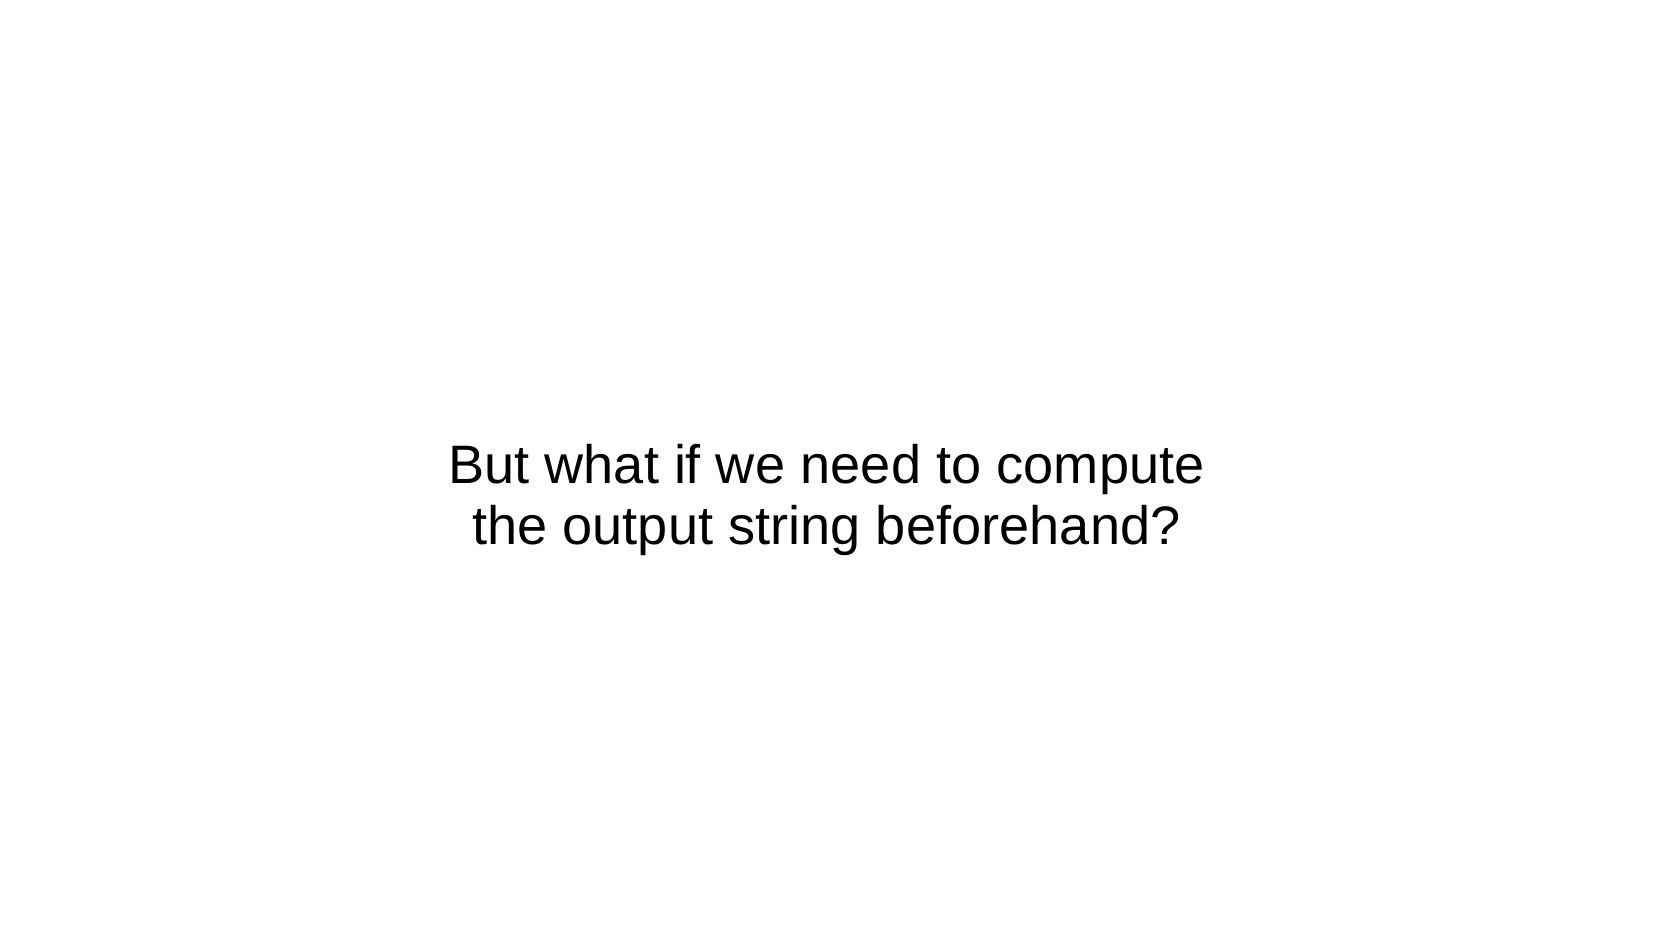

But what if we need to compute
the output string beforehand?